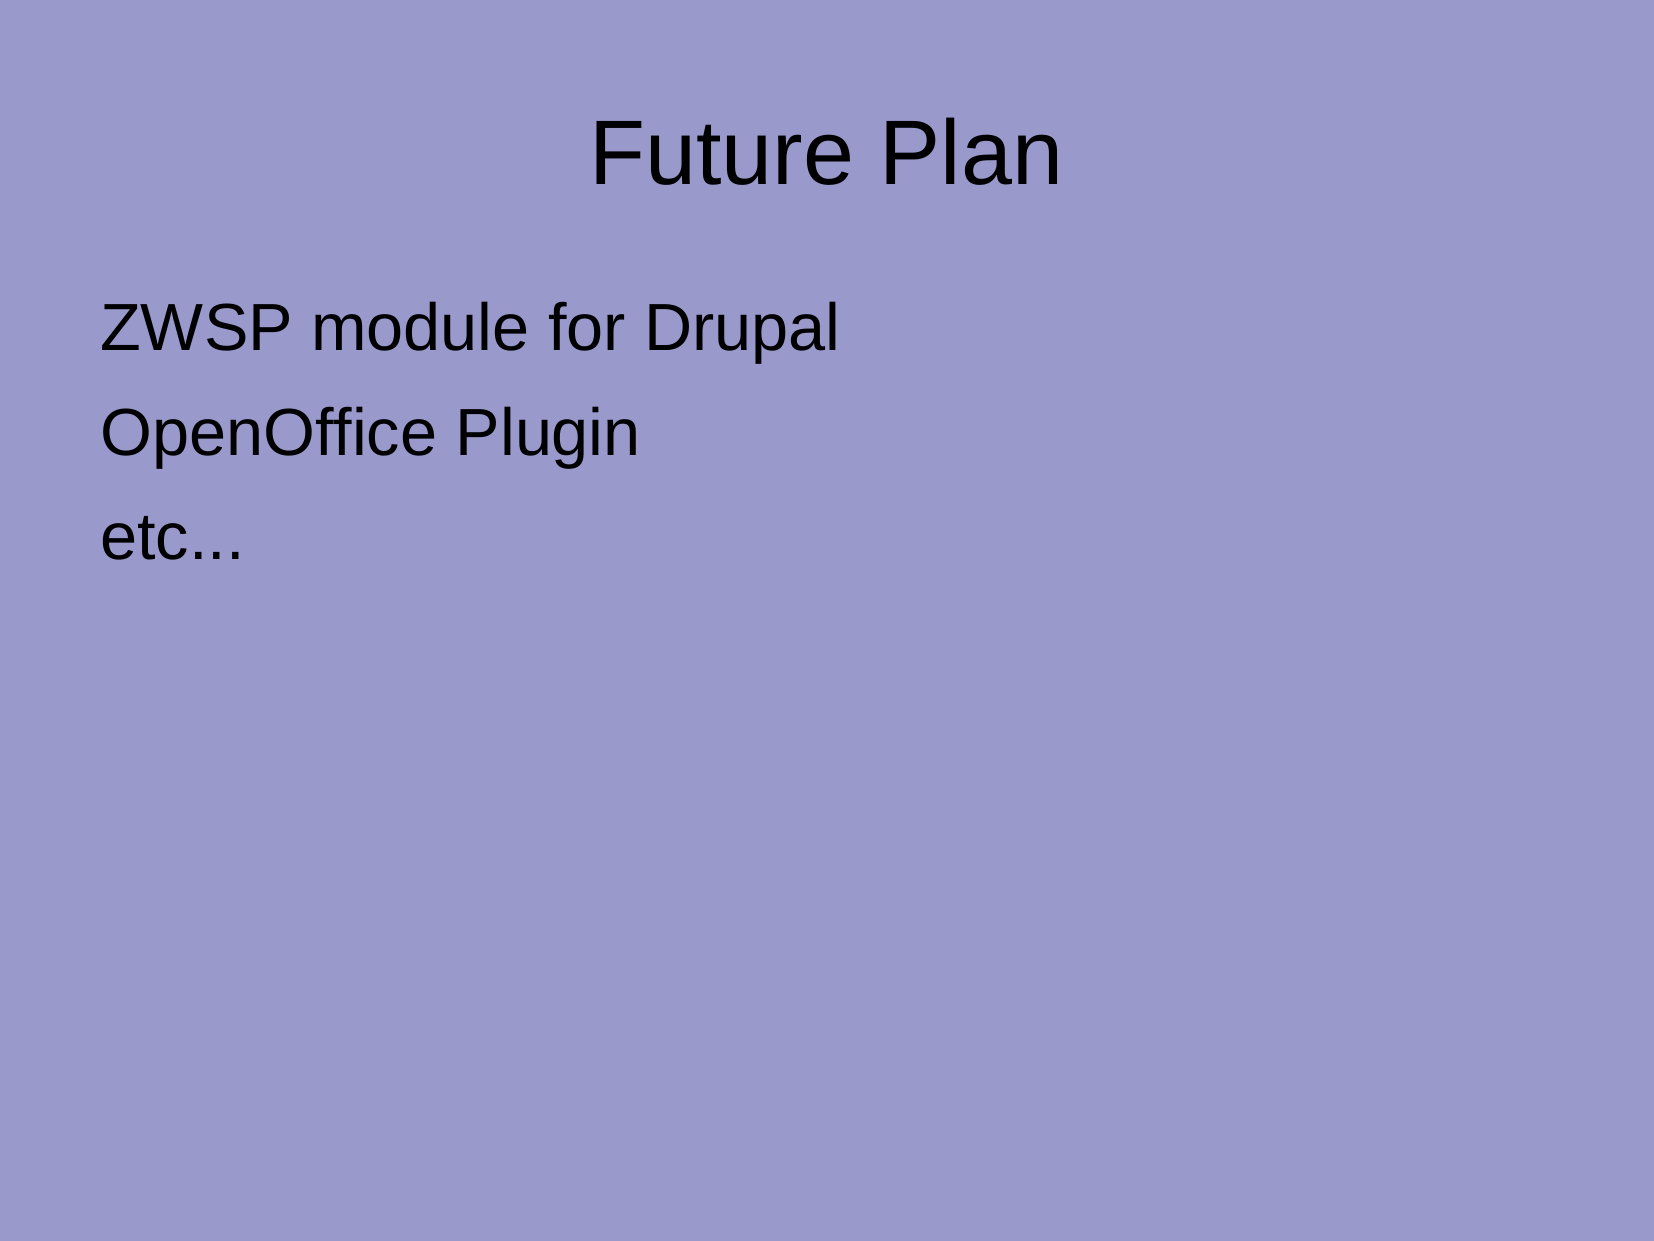

# Future Plan
ZWSP module for Drupal
OpenOffice Plugin
etc...